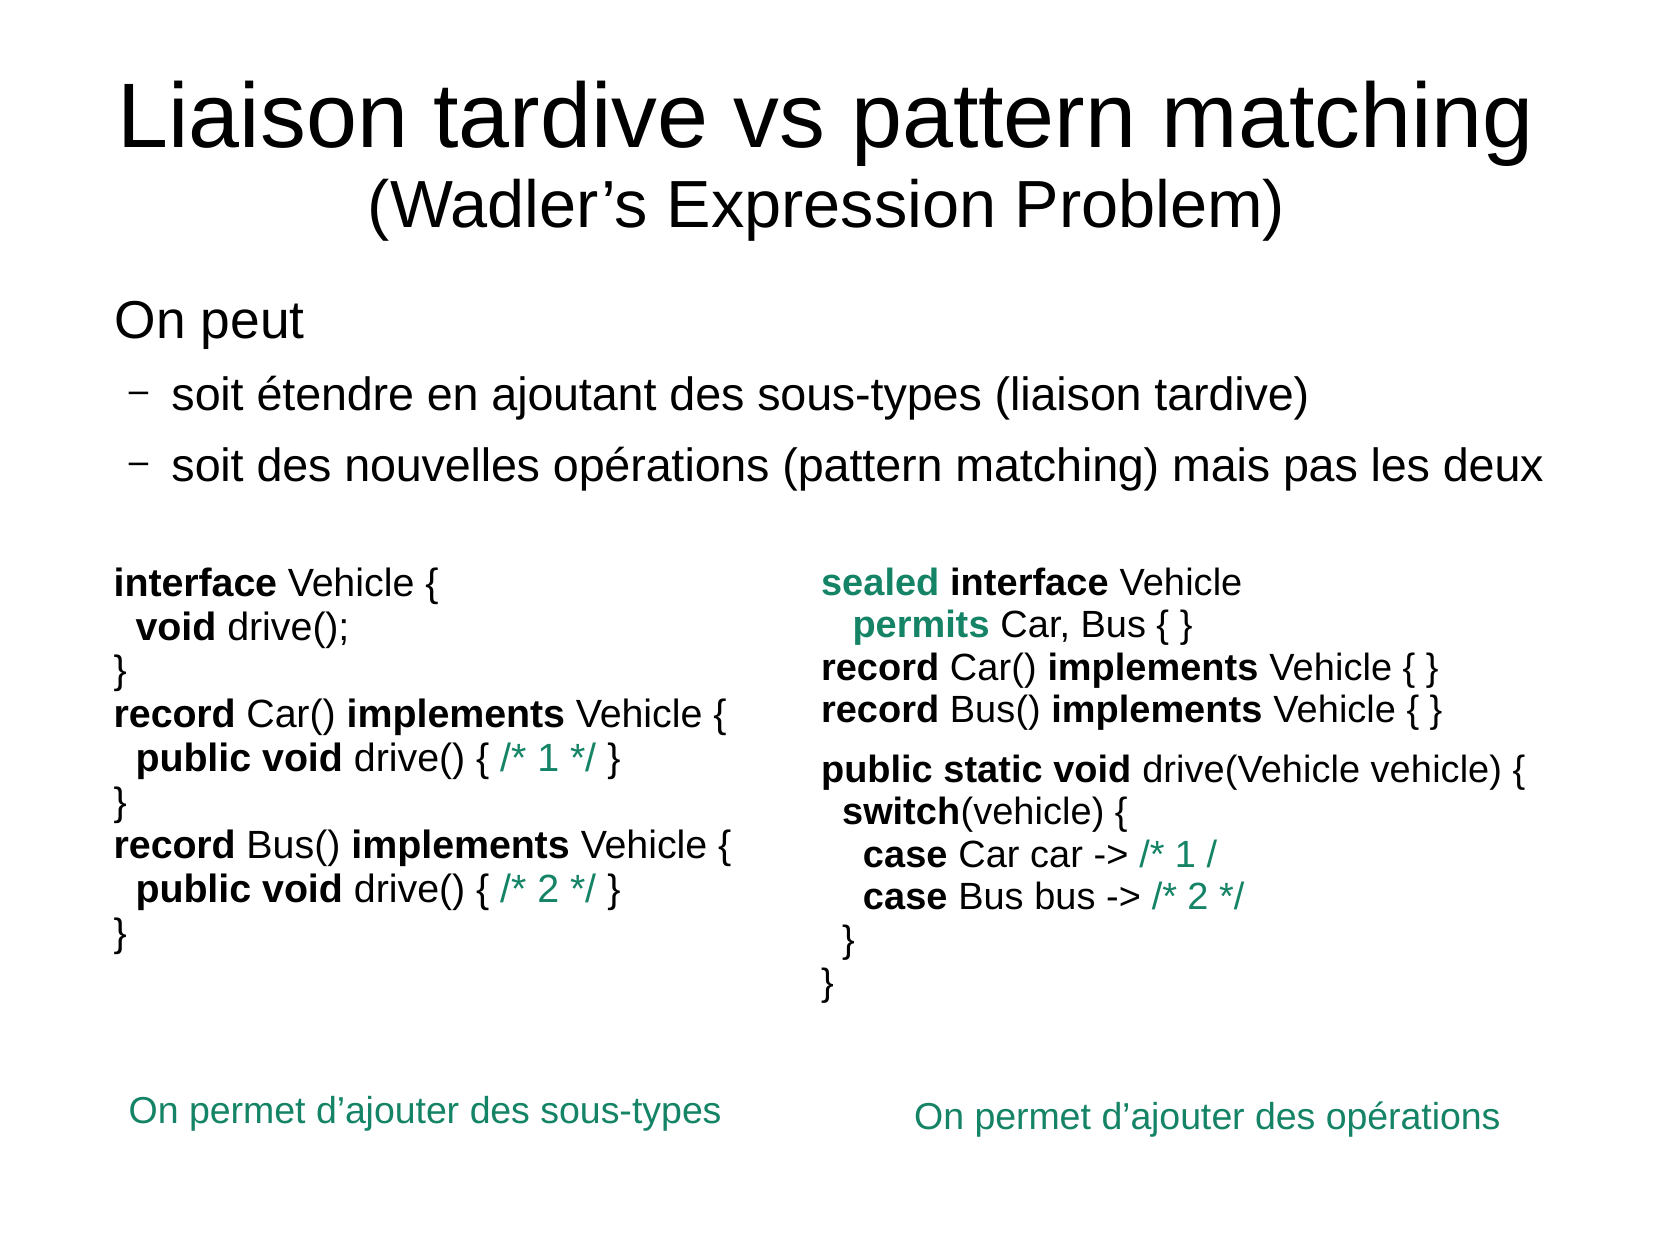

# Liaison tardive vs pattern matching (Wadler’s Expression Problem)
On peut
soit étendre en ajoutant des sous-types (liaison tardive)
soit des nouvelles opérations (pattern matching) mais pas les deux
interface Vehicle {
 void drive();
}
record Car() implements Vehicle {
 public void drive() { /* 1 */ }
}
record Bus() implements Vehicle {
 public void drive() { /* 2 */ }
}
sealed interface Vehicle
 permits Car, Bus { }
record Car() implements Vehicle { }
record Bus() implements Vehicle { }
public static void drive(Vehicle vehicle) {
 switch(vehicle) {
 case Car car -> /* 1 /
 case Bus bus -> /* 2 */
 }
}
On permet d’ajouter des sous-types
On permet d’ajouter des opérations